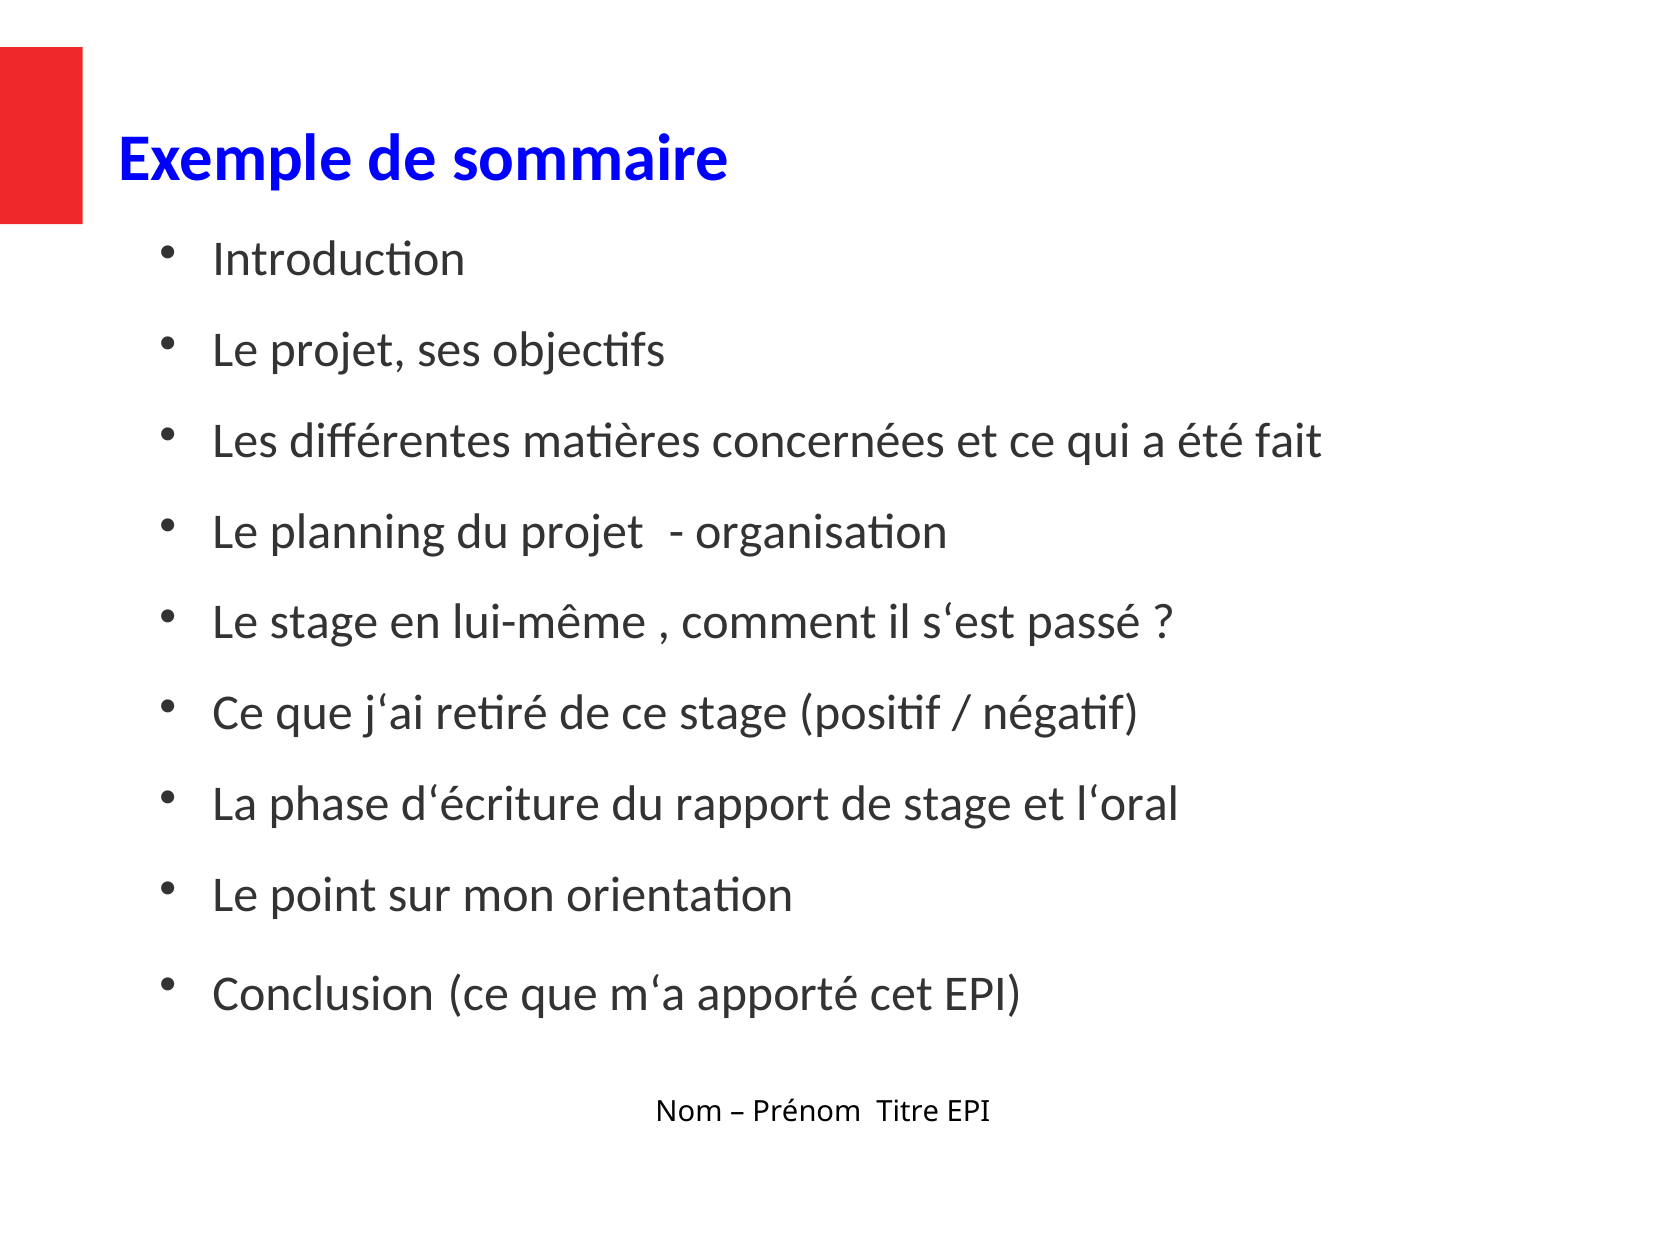

# Exemple de sommaire
Introduction
Le projet, ses objectifs
Les différentes matières concernées et ce qui a été fait
Le planning du projet	 - organisation
Le stage en lui-même , comment il s‘est passé ?
Ce que j‘ai retiré de ce stage (positif / négatif)
La phase d‘écriture du rapport de stage et l‘oral
Le point sur mon orientation
Conclusion	 (ce que m‘a apporté cet EPI)
Nom – Prénom Titre EPI